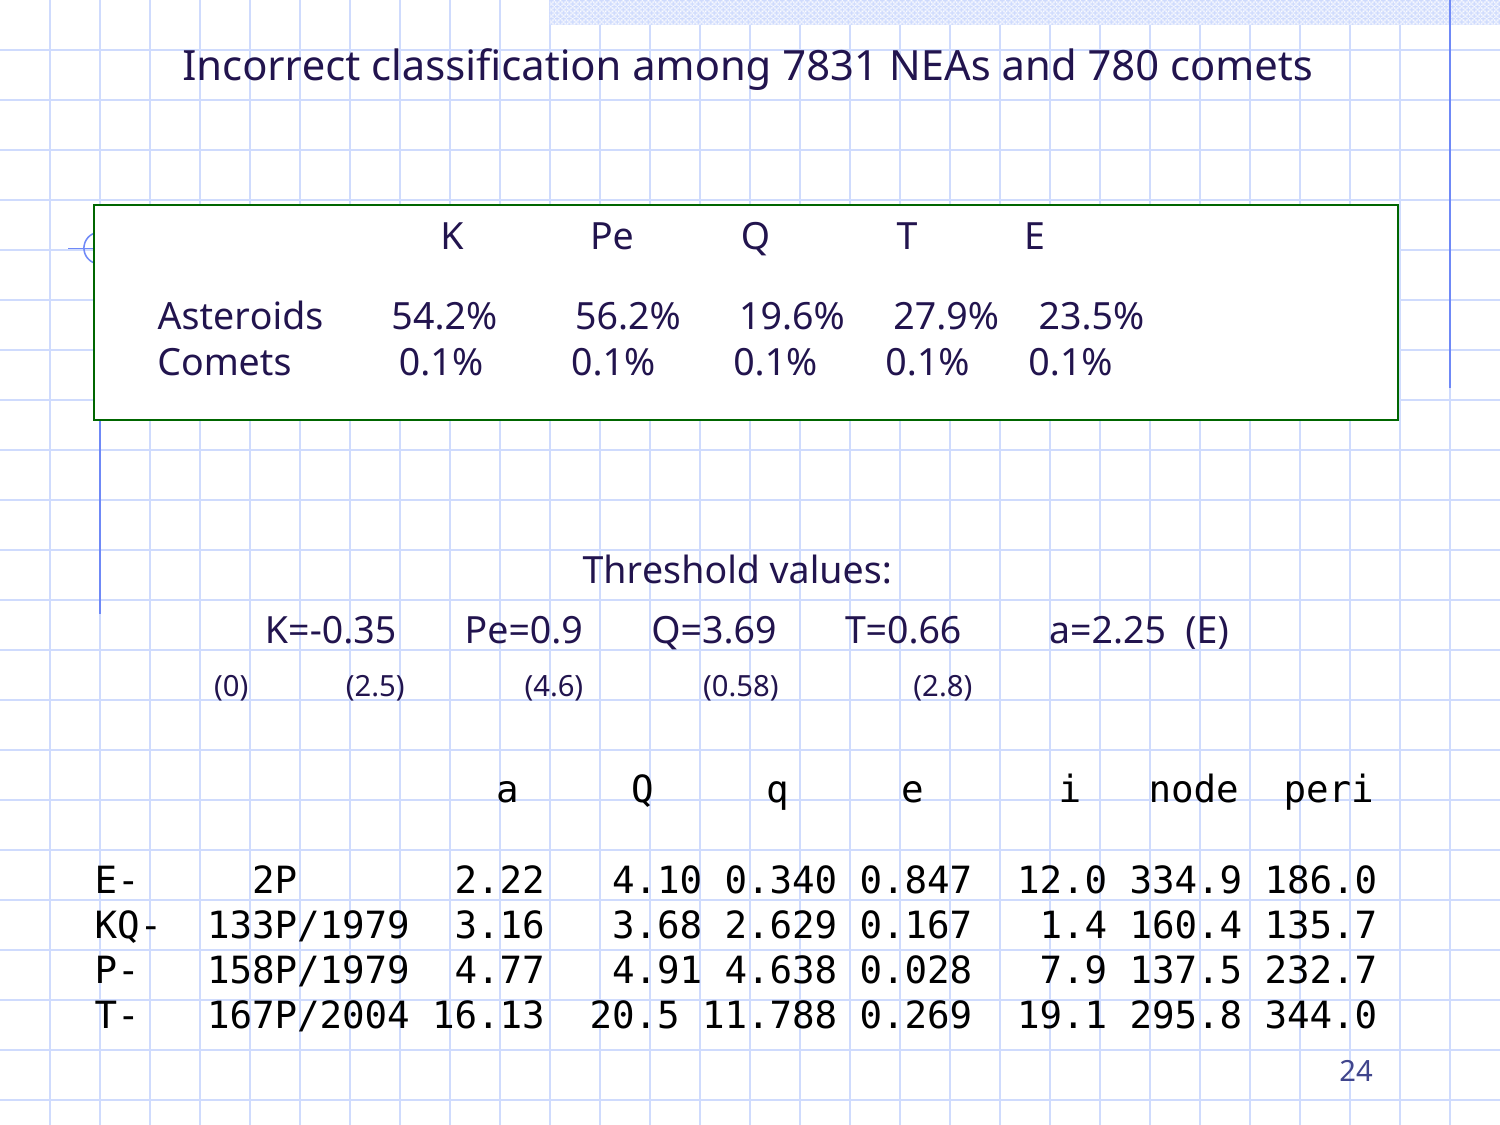

Incorrect classification among 7831 NEAs and 780 comets
 	 K Pe Q T E
 Asteroids 54.2% 56.2% 19.6% 27.9% 23.5%
 Comets 0.1% 0.1% 0.1% 0.1% 0.1%
Threshold values:
K=-0.35 Pe=0.9 Q=3.69 T=0.66 a=2.25 (E)
 (0) (2.5) (4.6) (0.58) (2.8)
 a Q q e i node peri
E- 2P 2.22 4.10 0.340 0.847 12.0 334.9 186.0
KQ- 133P/1979 3.16 3.68 2.629 0.167 1.4 160.4 135.7
P- 158P/1979 4.77 4.91 4.638 0.028 7.9 137.5 232.7
T- 167P/2004 16.13 20.5 11.788 0.269 19.1 295.8 344.0
24